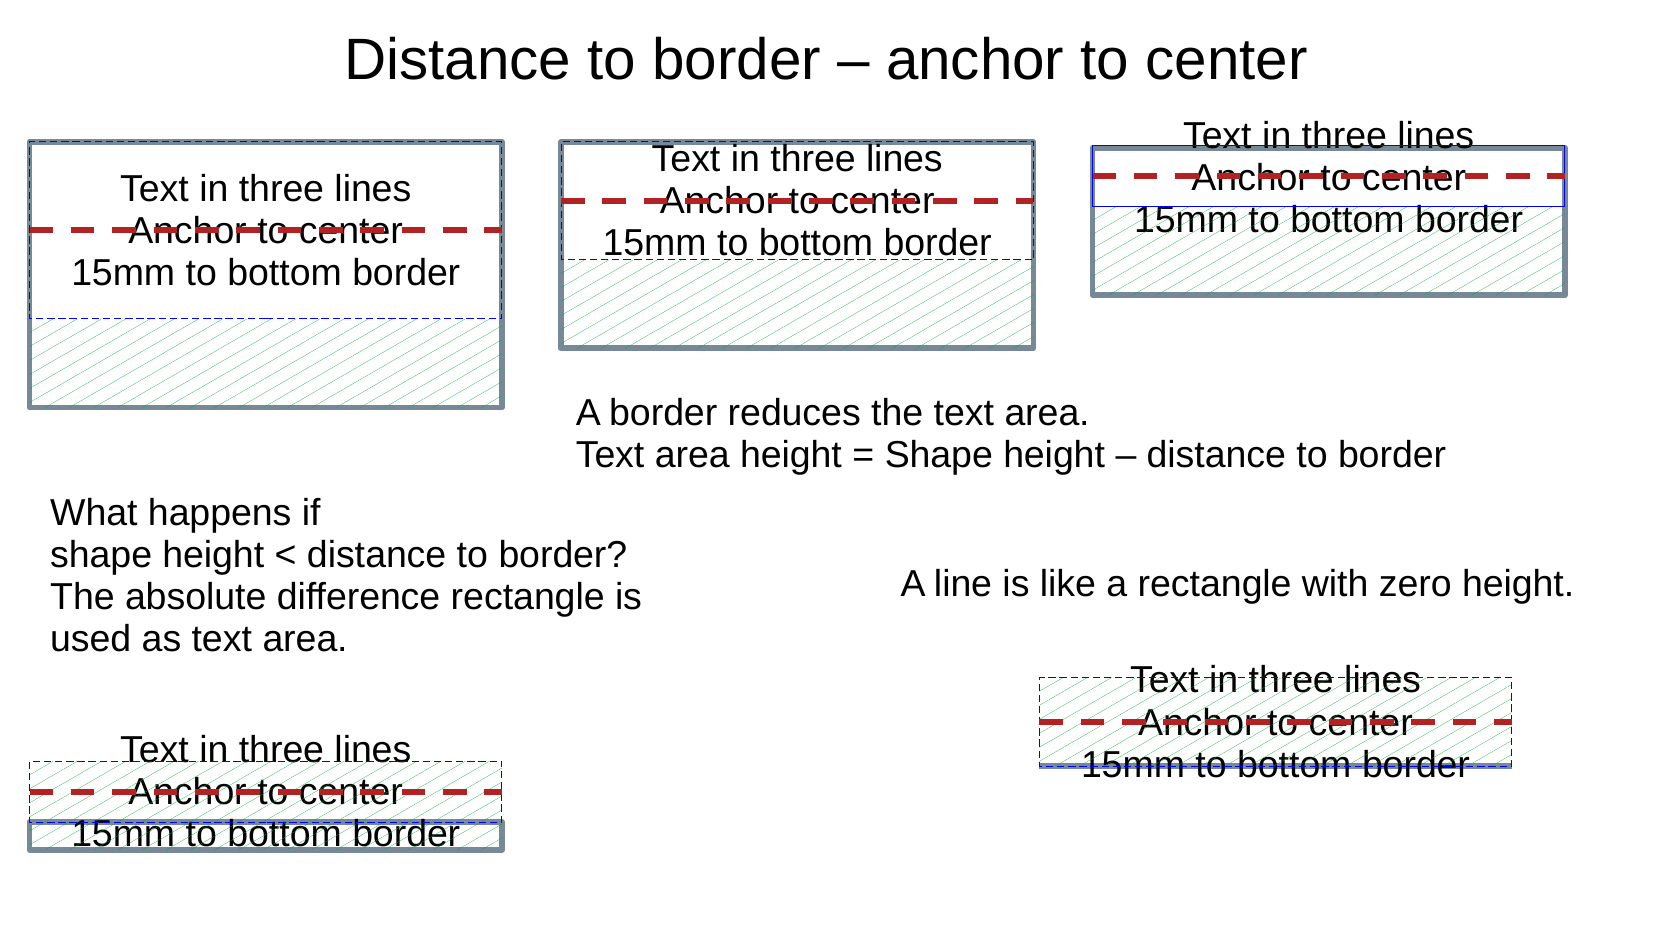

# Distance to border – anchor to center
Text in three lines
Anchor to center
15mm to bottom border
Text in three lines
Anchor to center
15mm to bottom border
Text in three lines
Anchor to center
15mm to bottom border
A border reduces the text area.
Text area height = Shape height – distance to border
What happens if
shape height < distance to border?
The absolute difference rectangle is used as text area.
A line is like a rectangle with zero height.
Text in three lines
Anchor to center
15mm to bottom border
Text in three lines
Anchor to center
15mm to bottom border